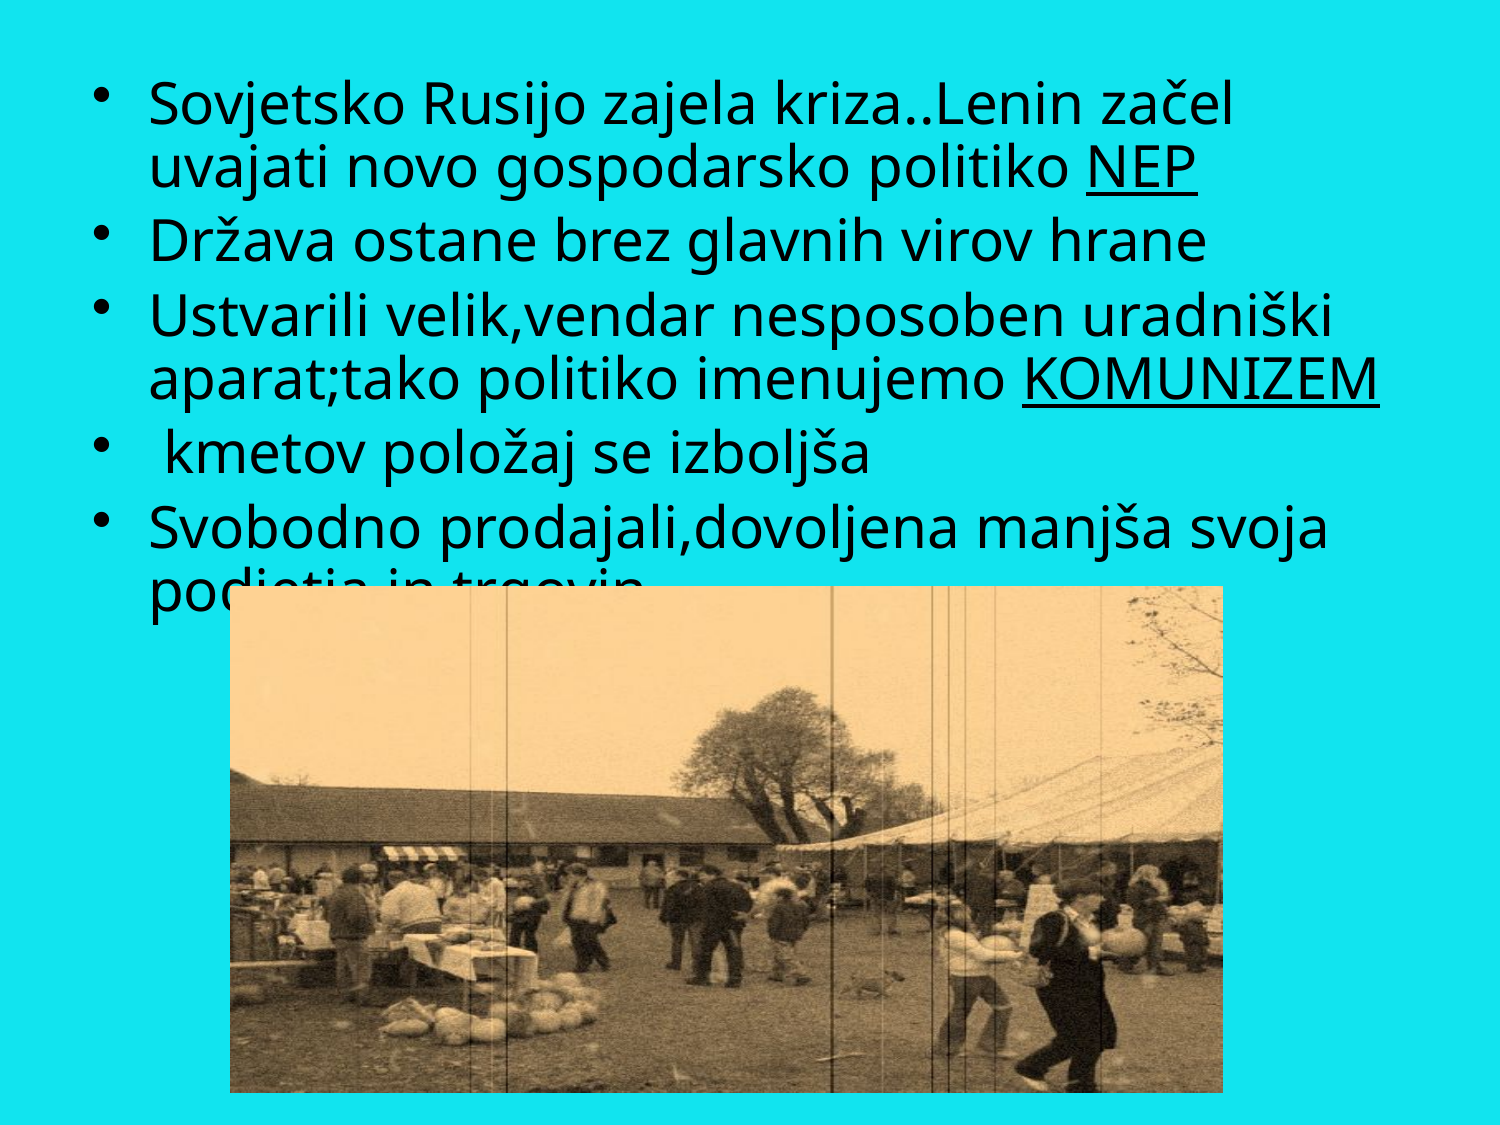

# Sovjetsko Rusijo zajela kriza..Lenin začel uvajati novo gospodarsko politiko NEP
Država ostane brez glavnih virov hrane
Ustvarili velik,vendar nesposoben uradniški aparat;tako politiko imenujemo KOMUNIZEM
 kmetov položaj se izboljša
Svobodno prodajali,dovoljena manjša svoja podjetja in trgovin
http://www.ljubljanskobarje.si/aktualne-novice/jesenska-trznica-na-barju